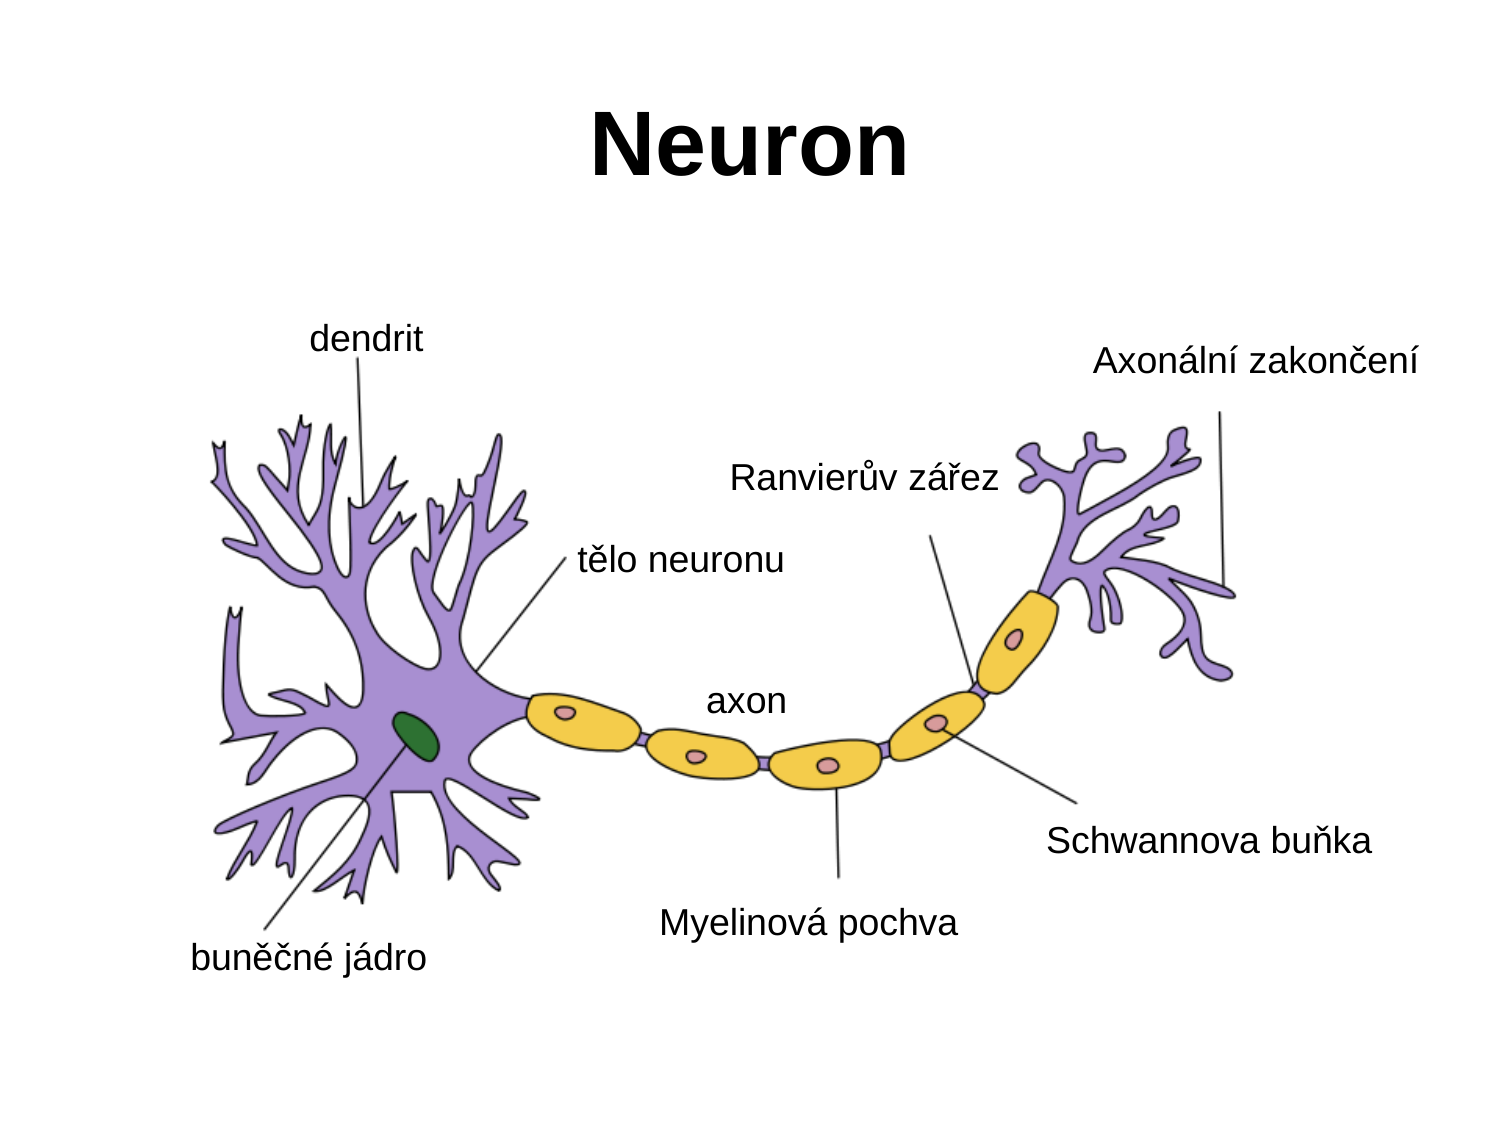

# Neuron
dendrit
Axonální zakončení
Ranvierův zářez
tělo neuronu
axon
Schwannova buňka
Myelinová pochva
buněčné jádro